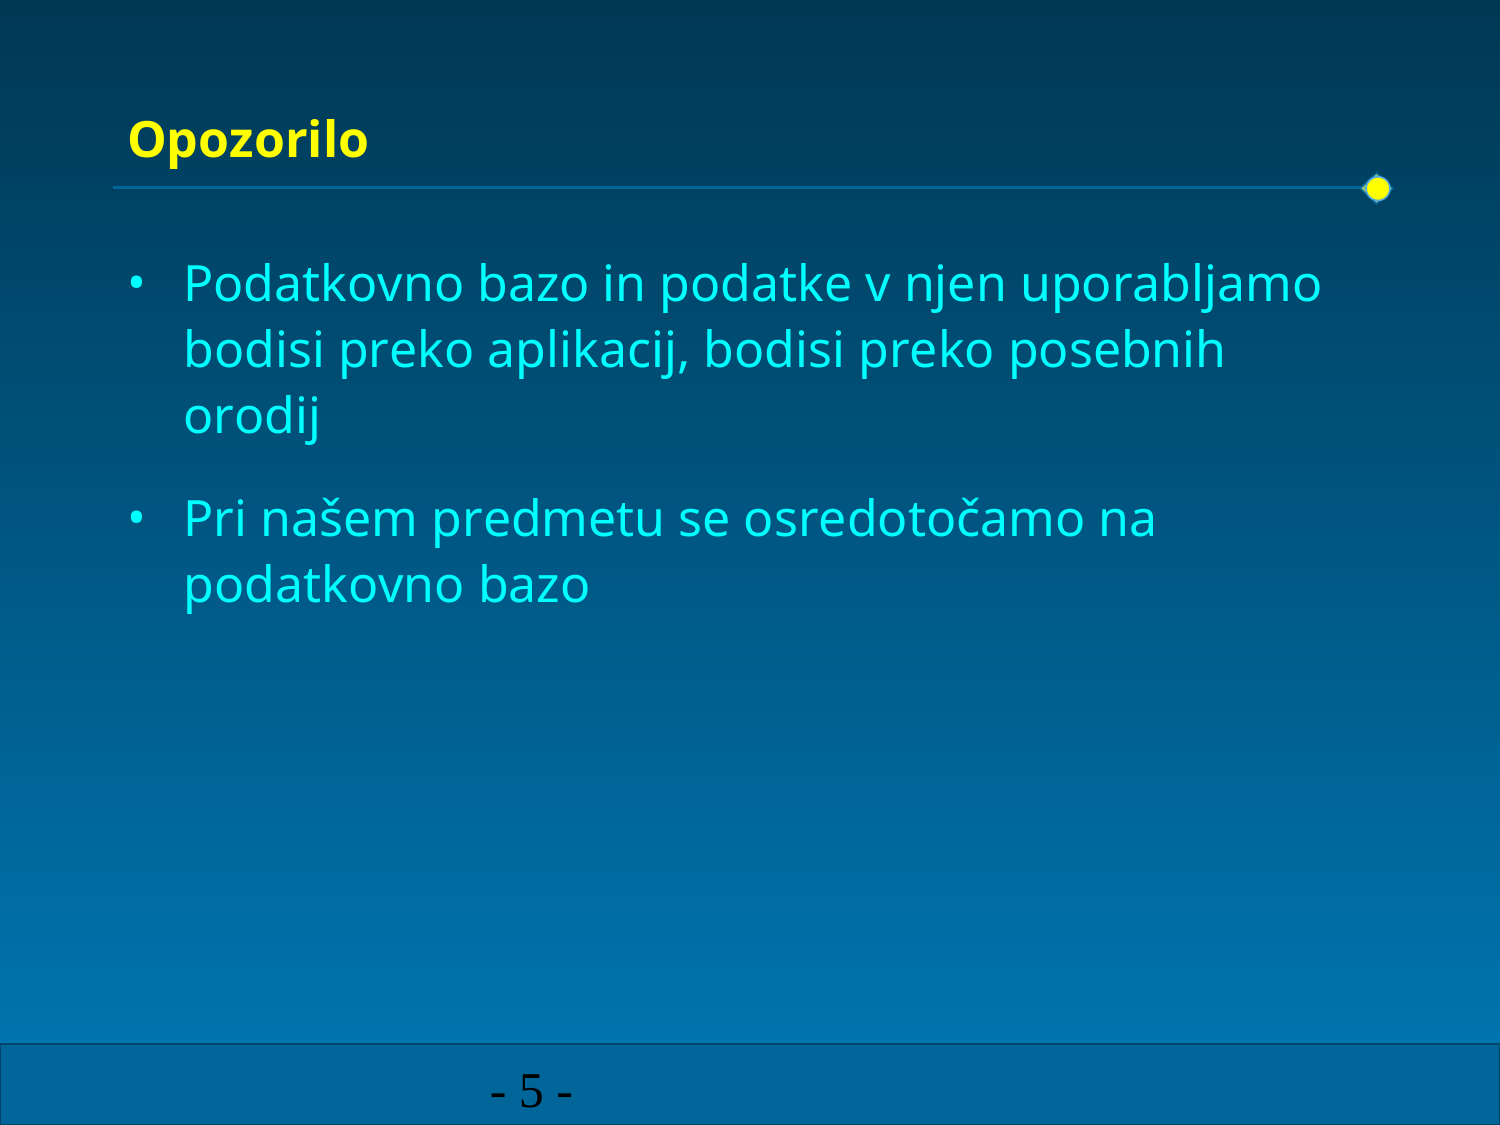

# Opozorilo
Podatkovno bazo in podatke v njen uporabljamo bodisi preko aplikacij, bodisi preko posebnih orodij
Pri našem predmetu se osredotočamo na podatkovno bazo
(c) Pearson Education 2005